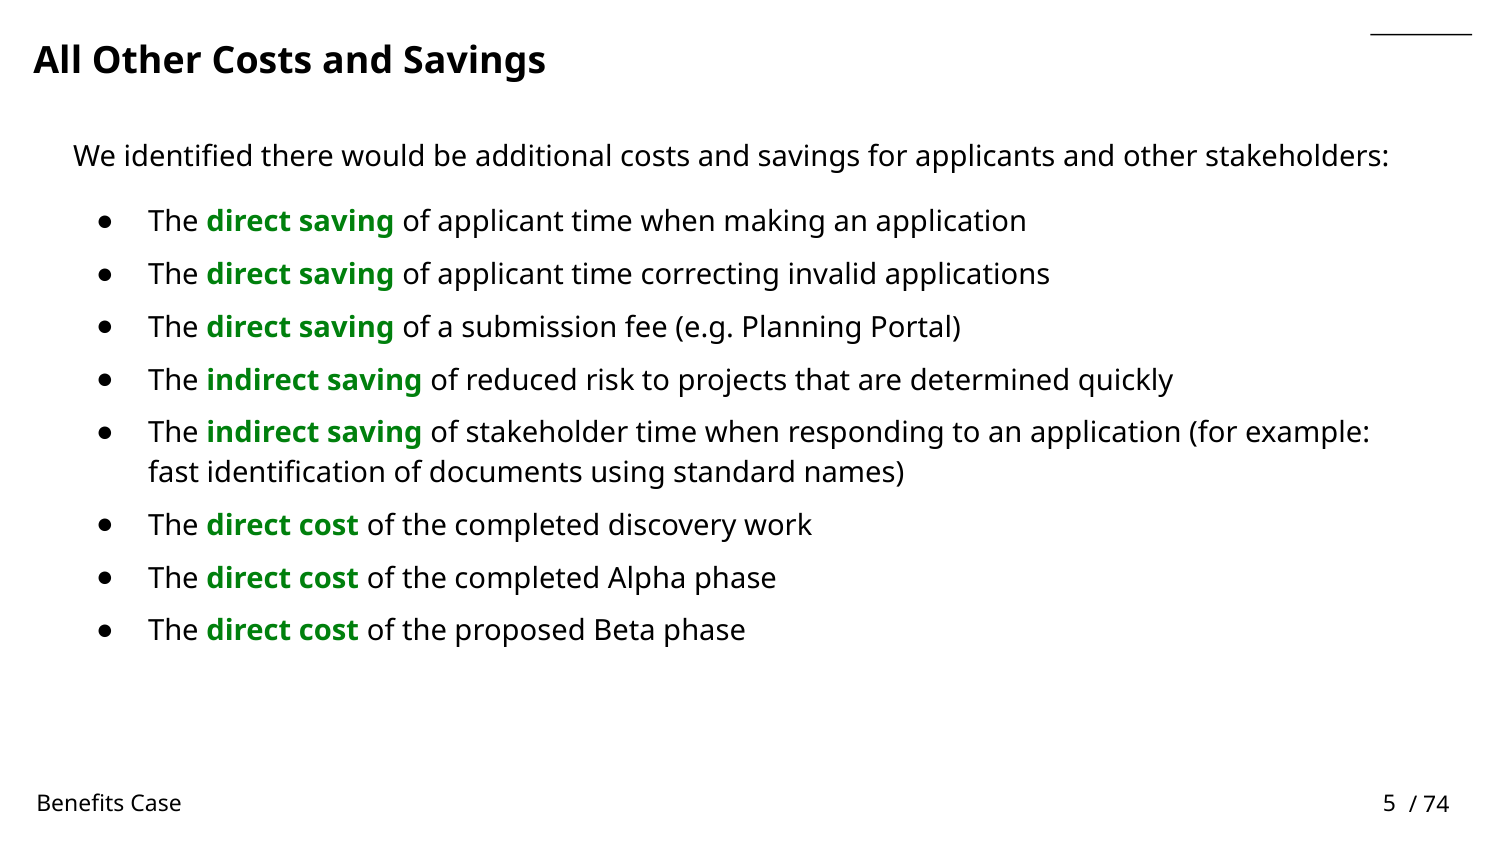

All Other Costs and Savings
We identified there would be additional costs and savings for applicants and other stakeholders:
The direct saving of applicant time when making an application
The direct saving of applicant time correcting invalid applications
The direct saving of a submission fee (e.g. Planning Portal)
The indirect saving of reduced risk to projects that are determined quickly
The indirect saving of stakeholder time when responding to an application (for example: fast identification of documents using standard names)
The direct cost of the completed discovery work
The direct cost of the completed Alpha phase
The direct cost of the proposed Beta phase
# Benefits Case